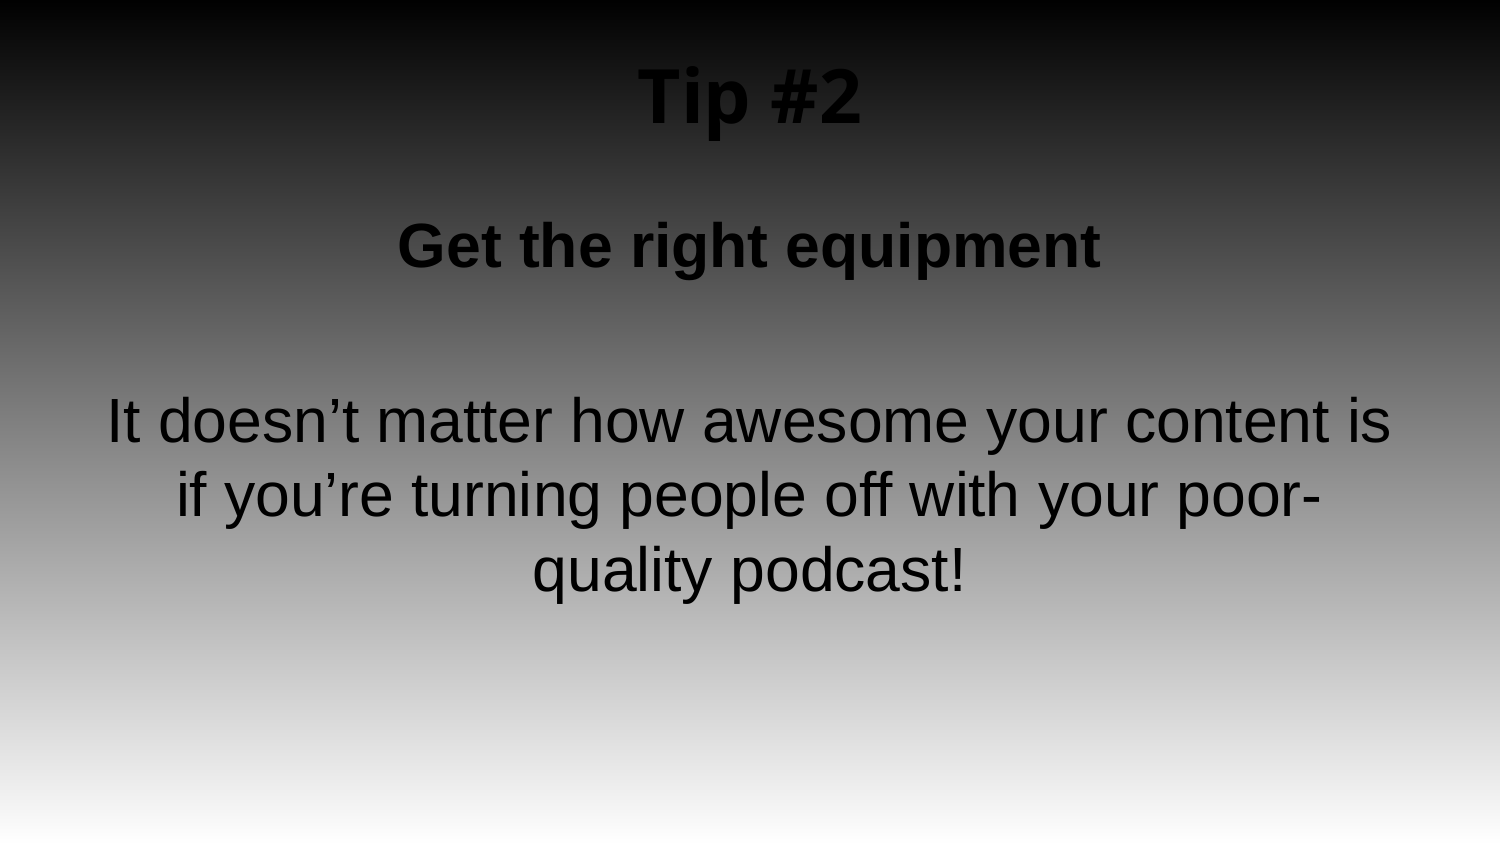

# Tip #2
Get the right equipment
It doesn’t matter how awesome your content is if you’re turning people off with your poor-quality podcast!